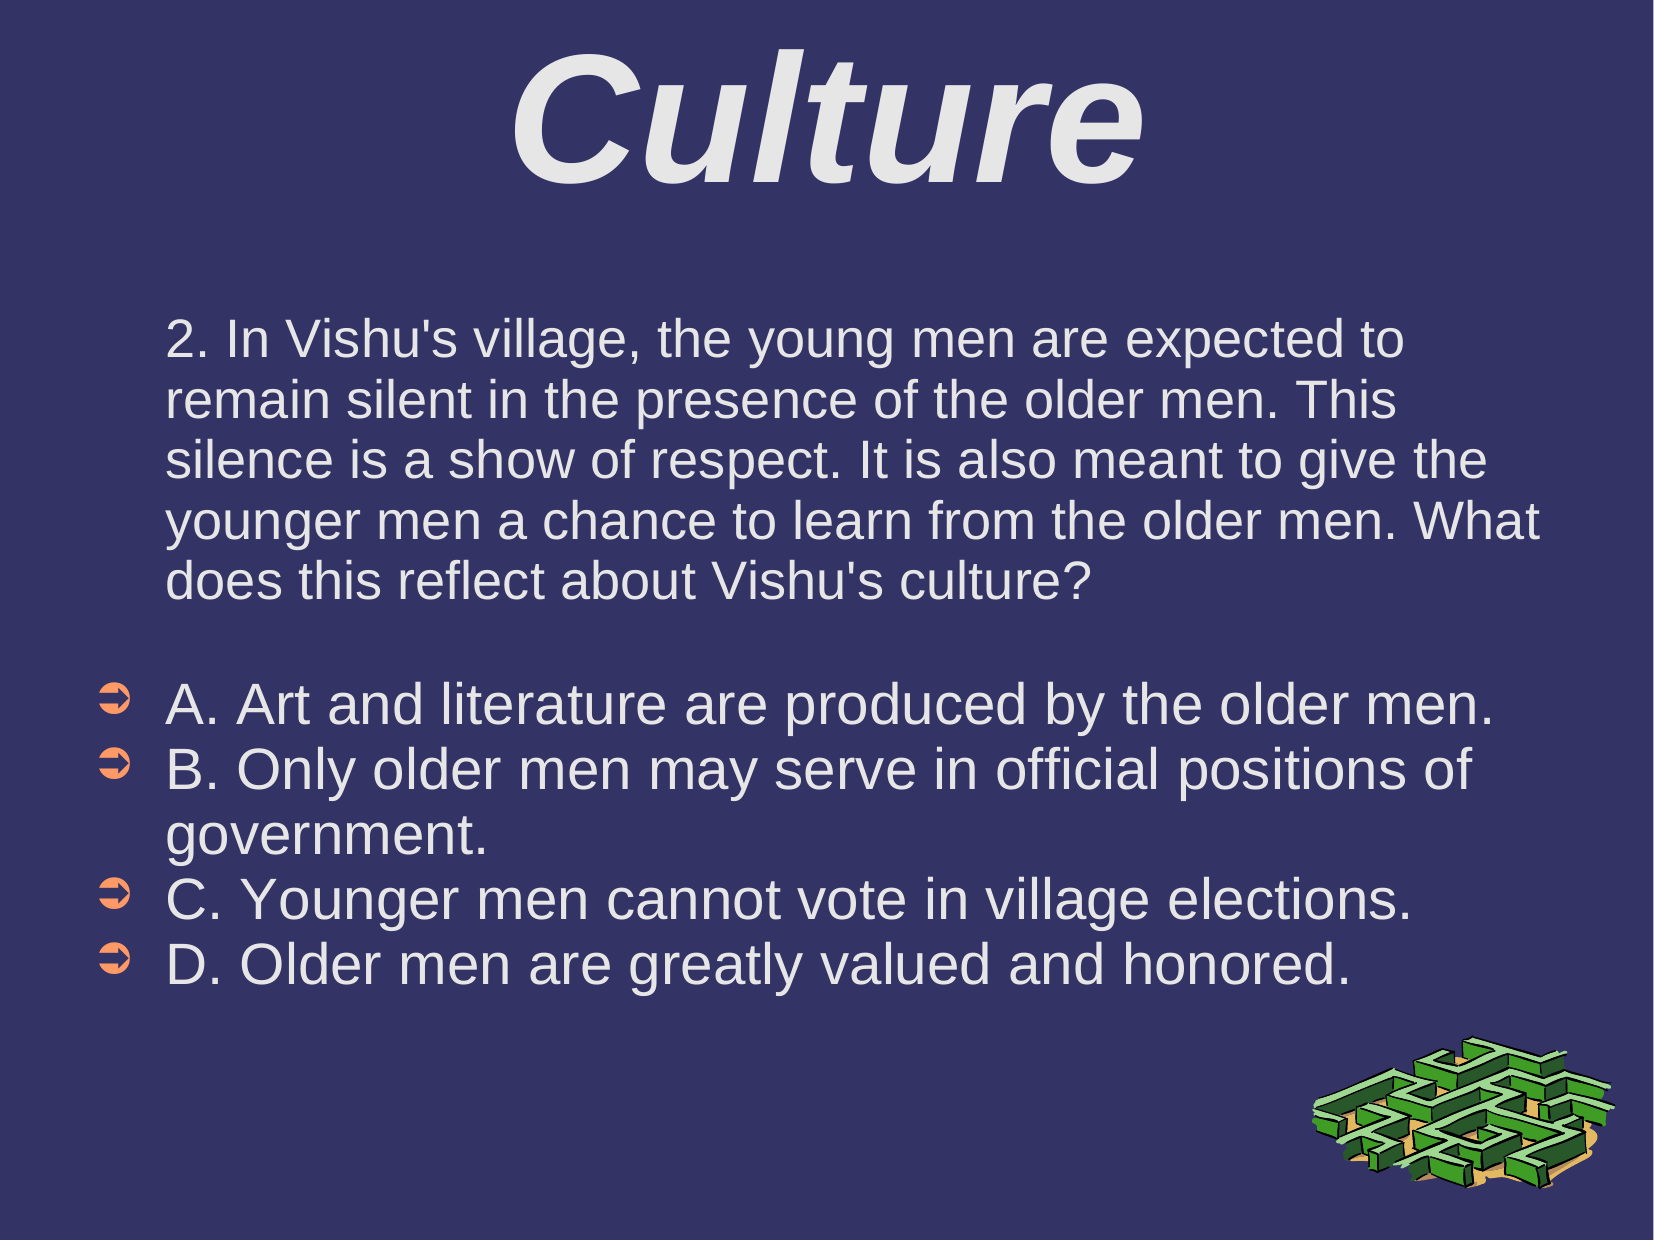

# Culture
2. In Vishu's village, the young men are expected to remain silent in the presence of the older men. This silence is a show of respect. It is also meant to give the younger men a chance to learn from the older men. What does this reflect about Vishu's culture?
A. Art and literature are produced by the older men.
B. Only older men may serve in official positions of government.
C. Younger men cannot vote in village elections.
D. Older men are greatly valued and honored.